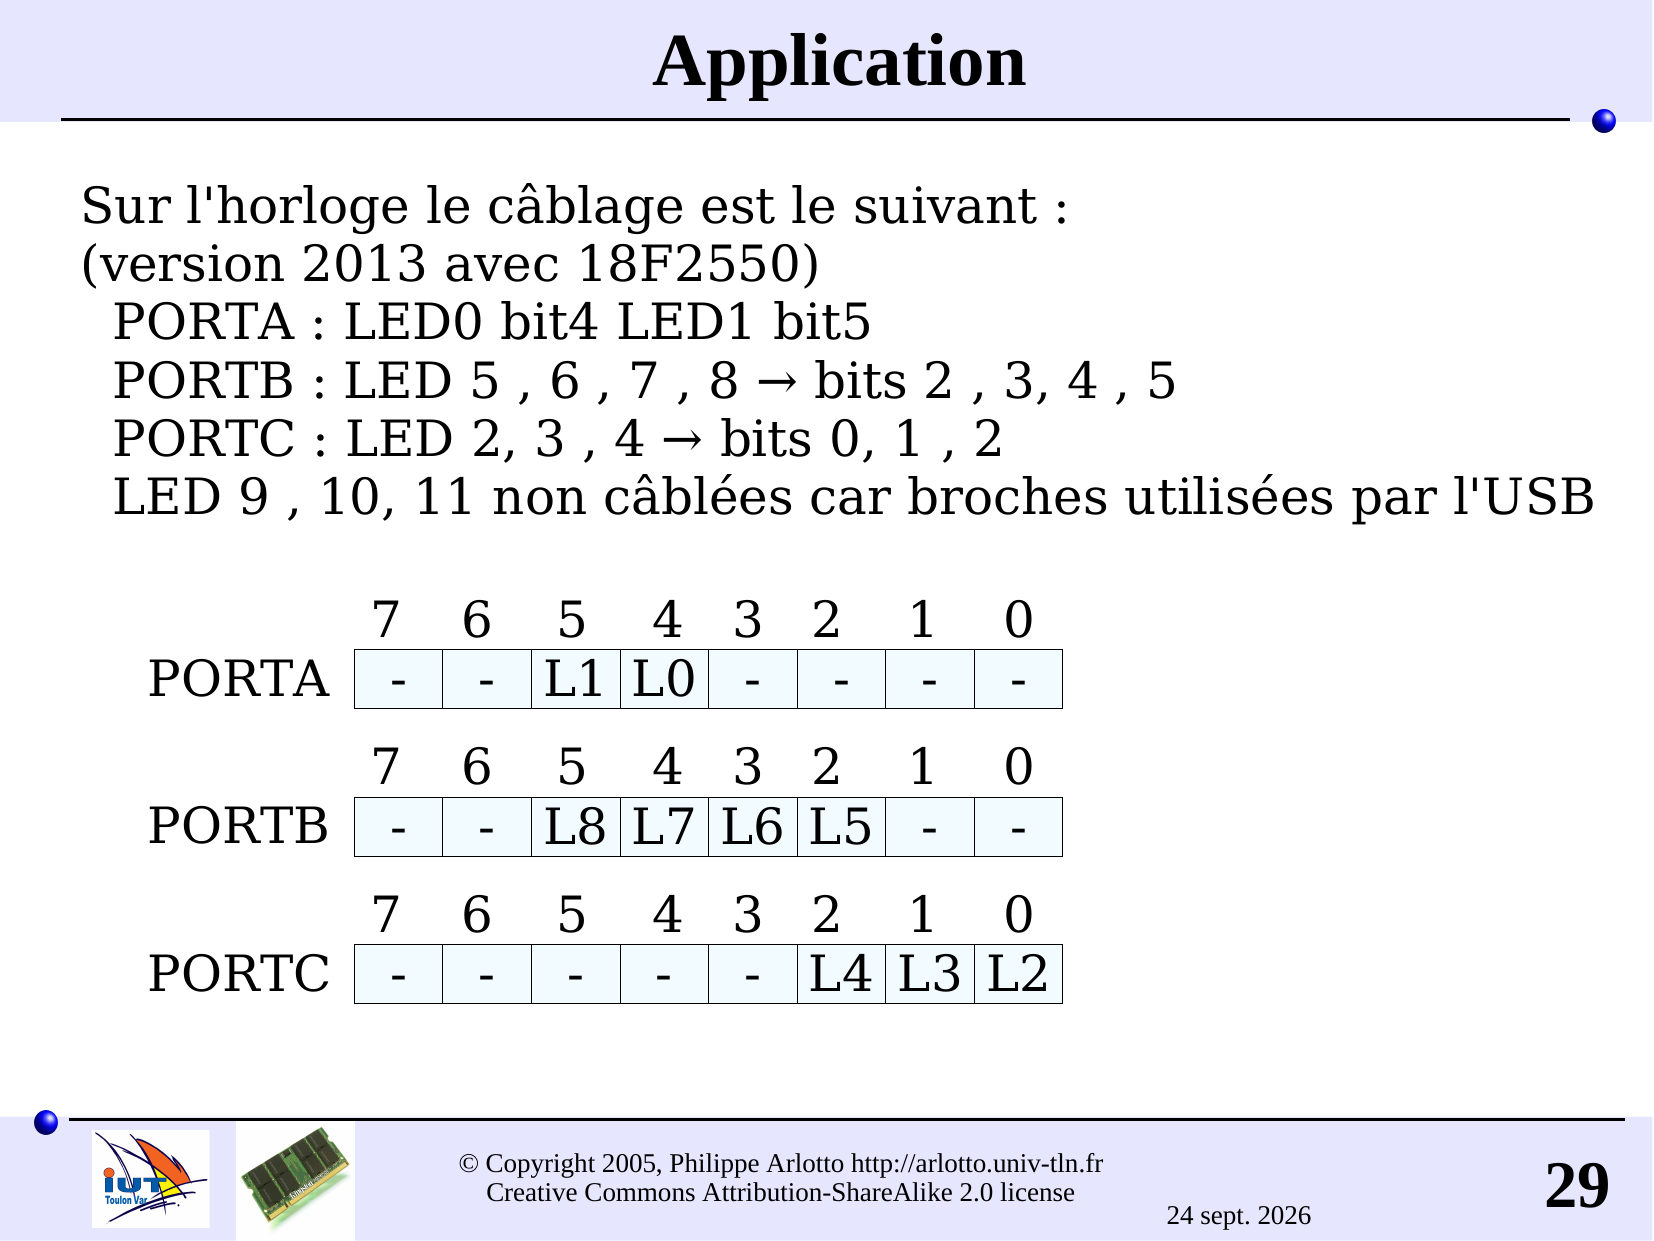

# Application
Sur l'horloge le câblage est le suivant :
(version 2013 avec 18F2550)
 PORTA : LED0 bit4 LED1 bit5
 PORTB : LED 5 , 6 , 7 , 8 → bits 2 , 3, 4 , 5
 PORTC : LED 2, 3 , 4 → bits 0, 1 , 2
 LED 9 , 10, 11 non câblées car broches utilisées par l'USB
 7	 6 5 4 3 2 1 0
PORTA
-
-
L1
L0
-
-
-
-
 7	 6 5 4 3 2 1 0
PORTB
-
-
L8
L7
L6
L5
-
-
 7	 6 5 4 3 2 1 0
PORTC
-
-
-
-
-
L4
L3
L2